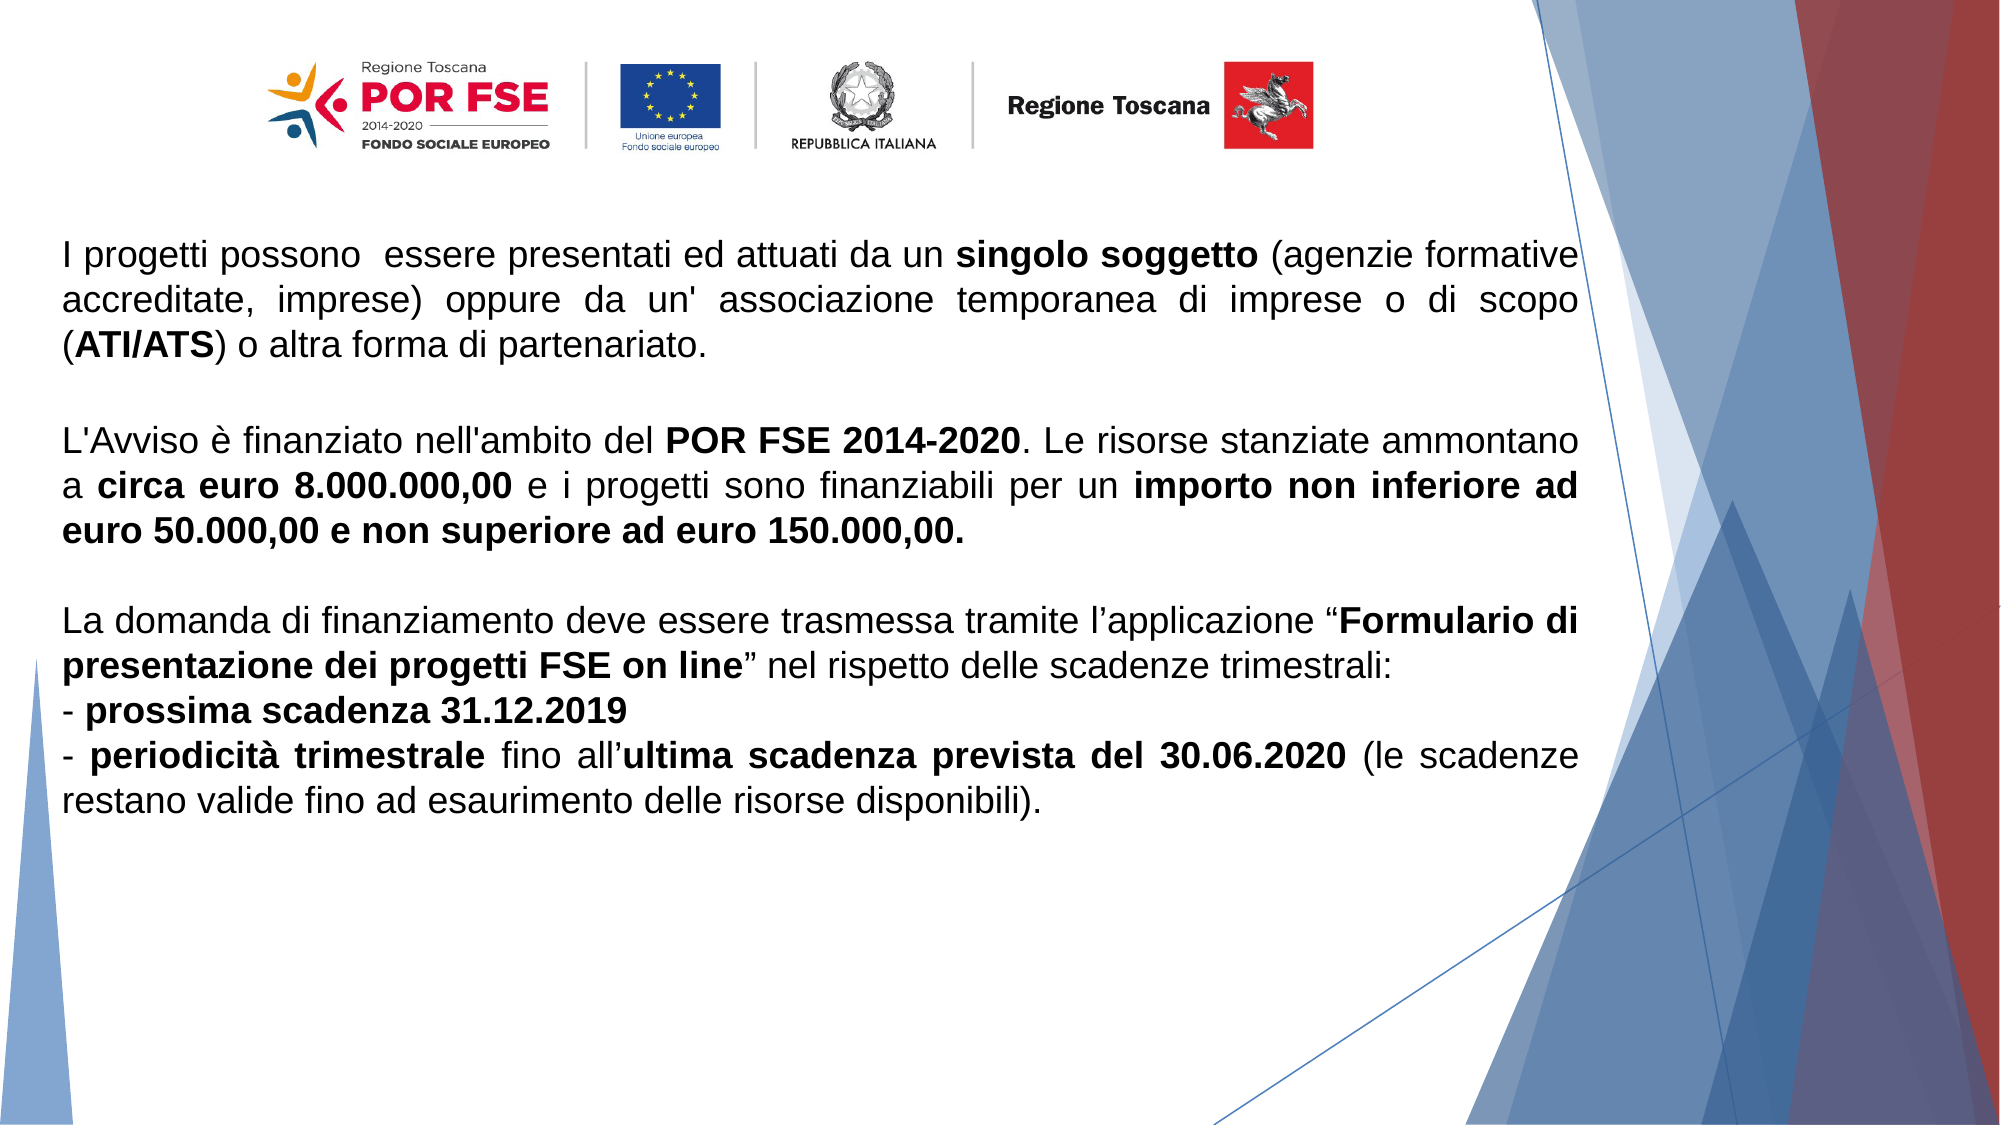

I progetti possono essere presentati ed attuati da un singolo soggetto (agenzie formative accreditate, imprese) oppure da un' associazione temporanea di imprese o di scopo (ATI/ATS) o altra forma di partenariato.
L'Avviso è finanziato nell'ambito del POR FSE 2014-2020. Le risorse stanziate ammontano a circa euro 8.000.000,00 e i progetti sono finanziabili per un importo non inferiore ad euro 50.000,00 e non superiore ad euro 150.000,00.
La domanda di finanziamento deve essere trasmessa tramite l’applicazione “Formulario di presentazione dei progetti FSE on line” nel rispetto delle scadenze trimestrali:
- prossima scadenza 31.12.2019
- periodicità trimestrale fino all’ultima scadenza prevista del 30.06.2020 (le scadenze restano valide fino ad esaurimento delle risorse disponibili).